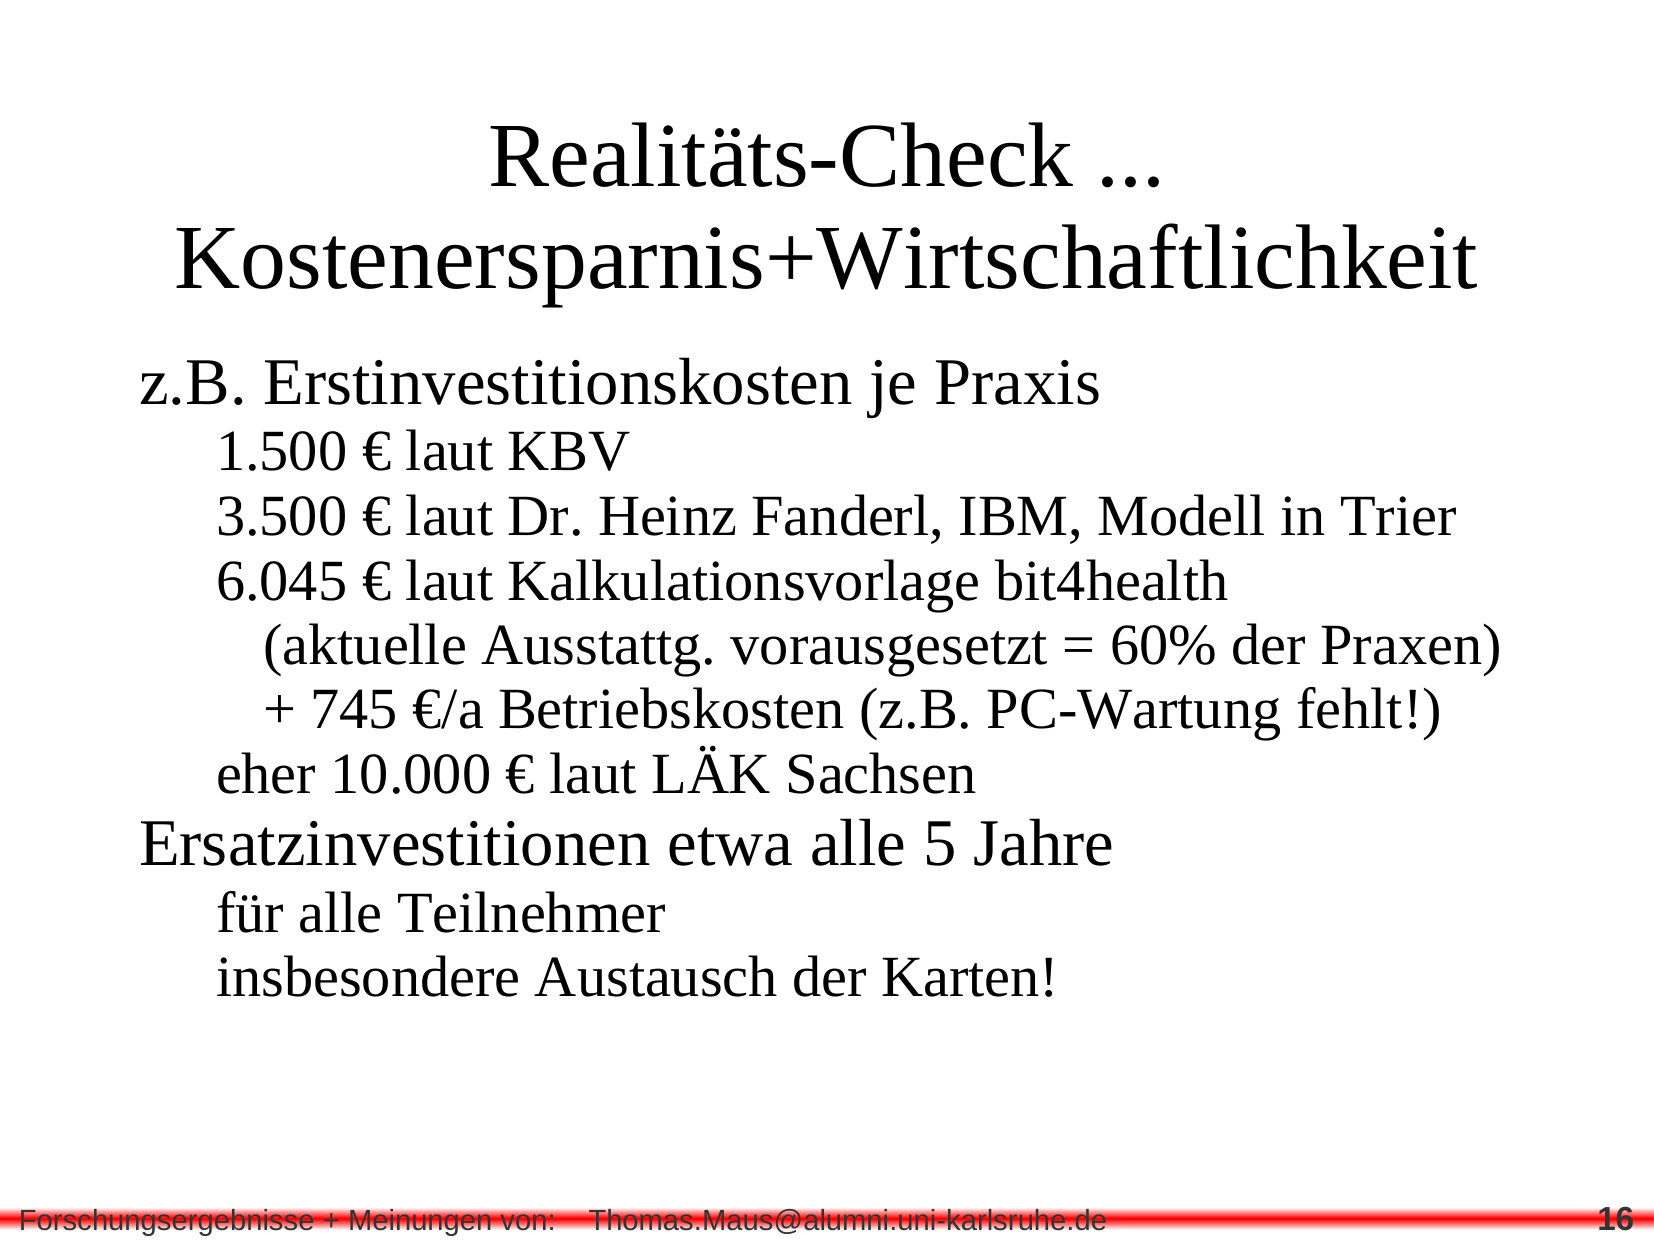

# Realitäts-Check ... Kostenersparnis+Wirtschaftlichkeit
z.B. Erstinvestitionskosten je Praxis
1.500 € laut KBV
3.500 € laut Dr. Heinz Fanderl, IBM, Modell in Trier
6.045 € laut Kalkulationsvorlage bit4health
(aktuelle Ausstattg. vorausgesetzt = 60% der Praxen)
+ 745 €/a Betriebskosten (z.B. PC-Wartung fehlt!)
eher 10.000 € laut LÄK Sachsen
Ersatzinvestitionen etwa alle 5 Jahre
für alle Teilnehmer
insbesondere Austausch der Karten!